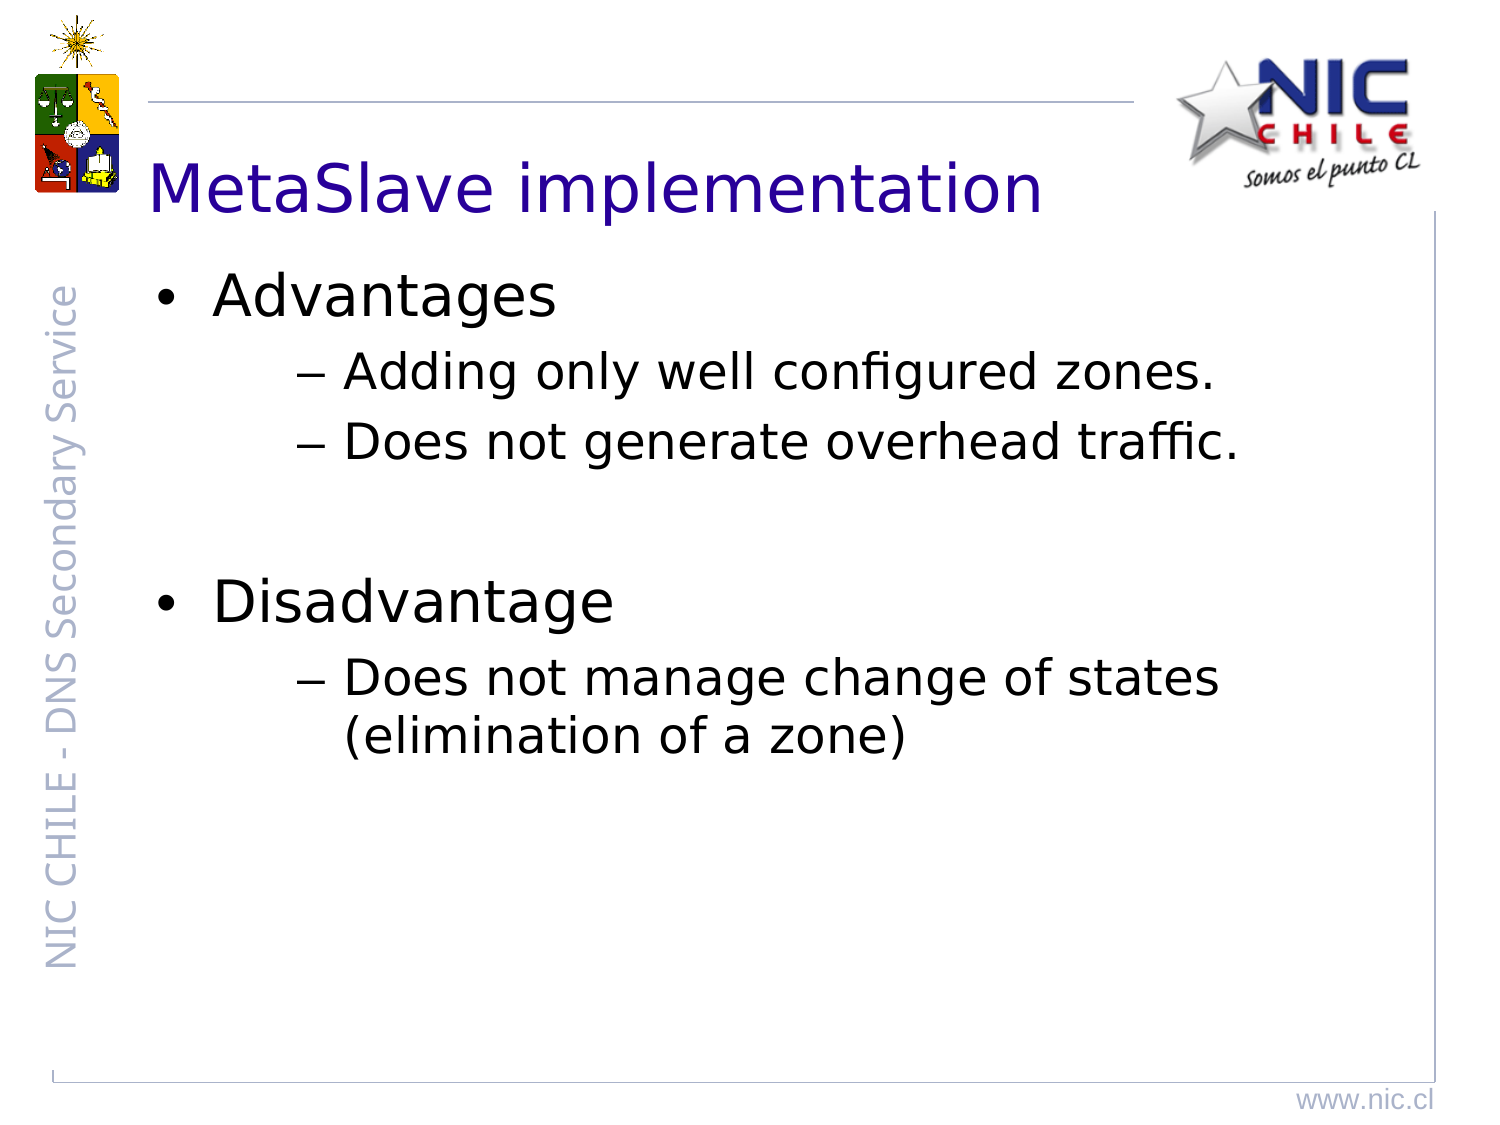

# MetaSlave implementation
Advantages
Adding only well configured zones.
Does not generate overhead traffic.
Disadvantage
Does not manage change of states (elimination of a zone)